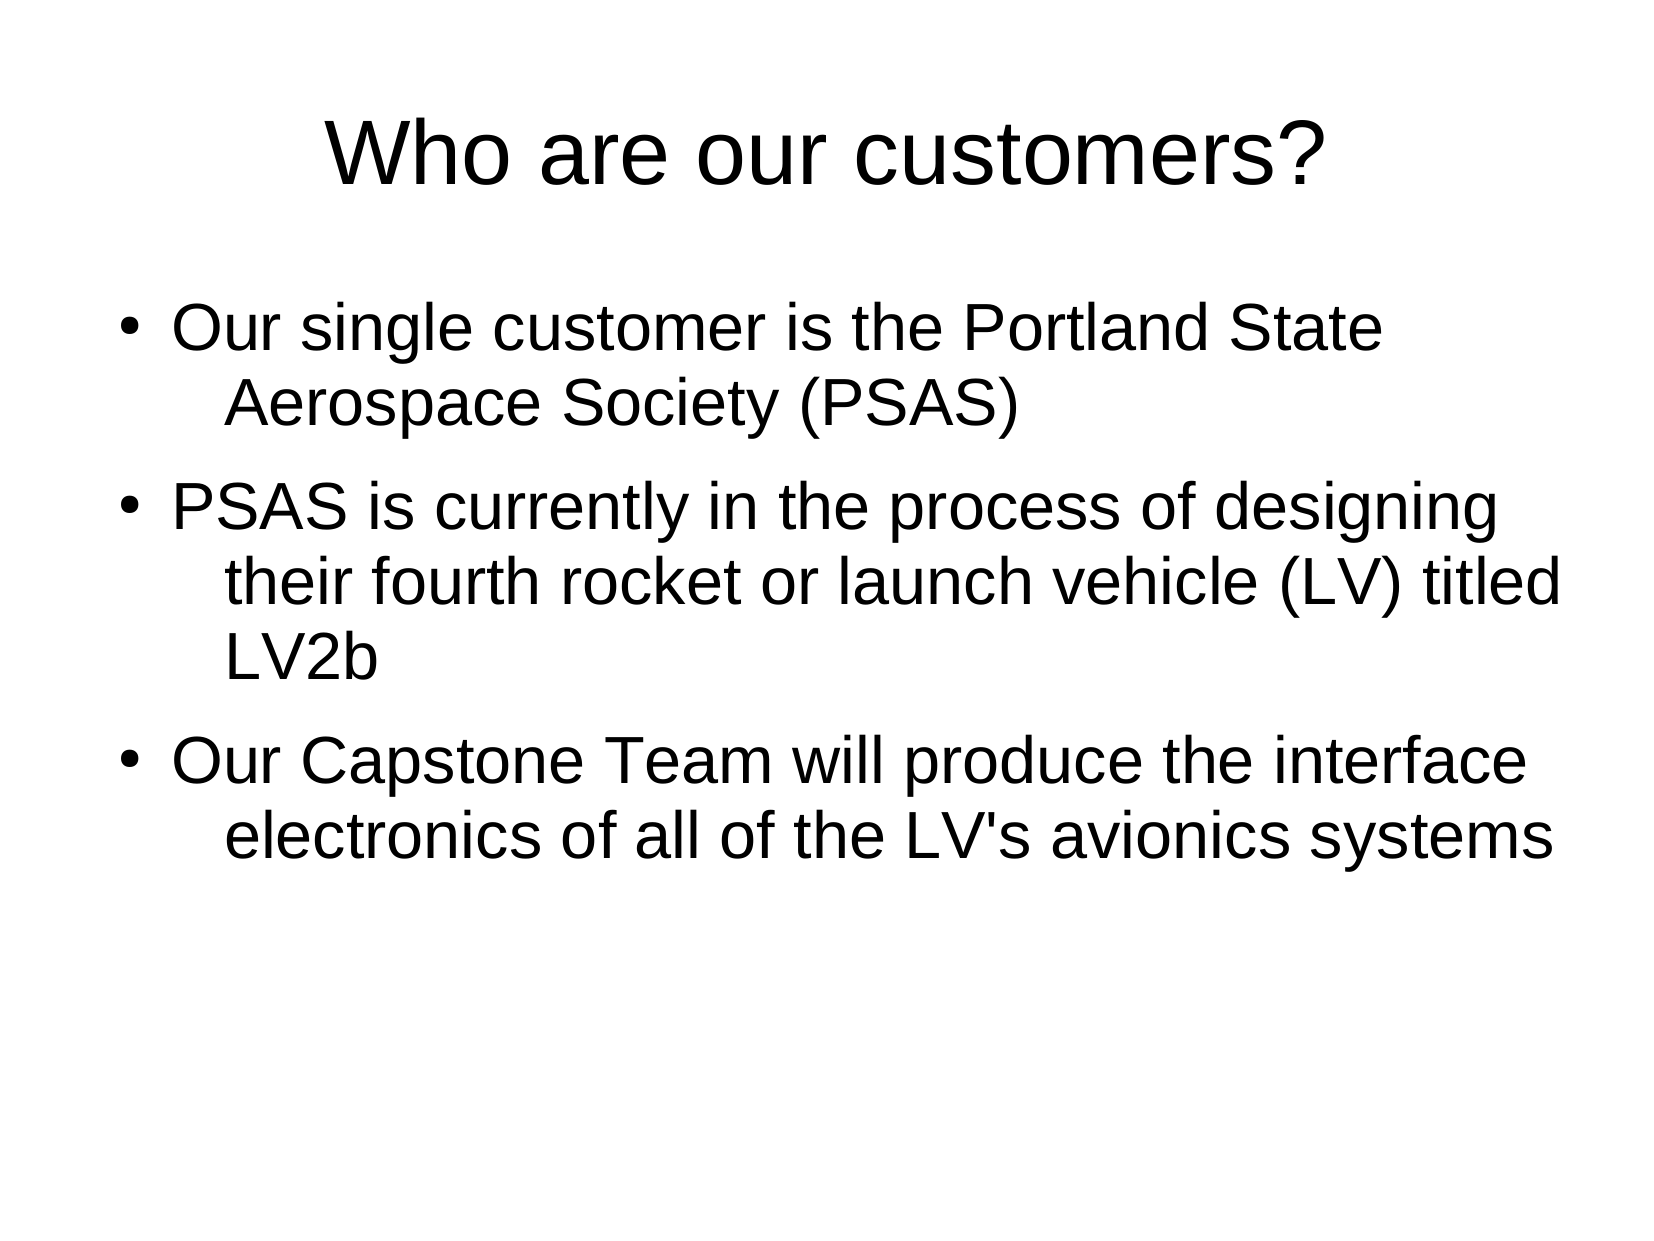

# Who are our customers?
Our single customer is the Portland State Aerospace Society (PSAS)
PSAS is currently in the process of designing their fourth rocket or launch vehicle (LV) titled LV2b
Our Capstone Team will produce the interface electronics of all of the LV's avionics systems